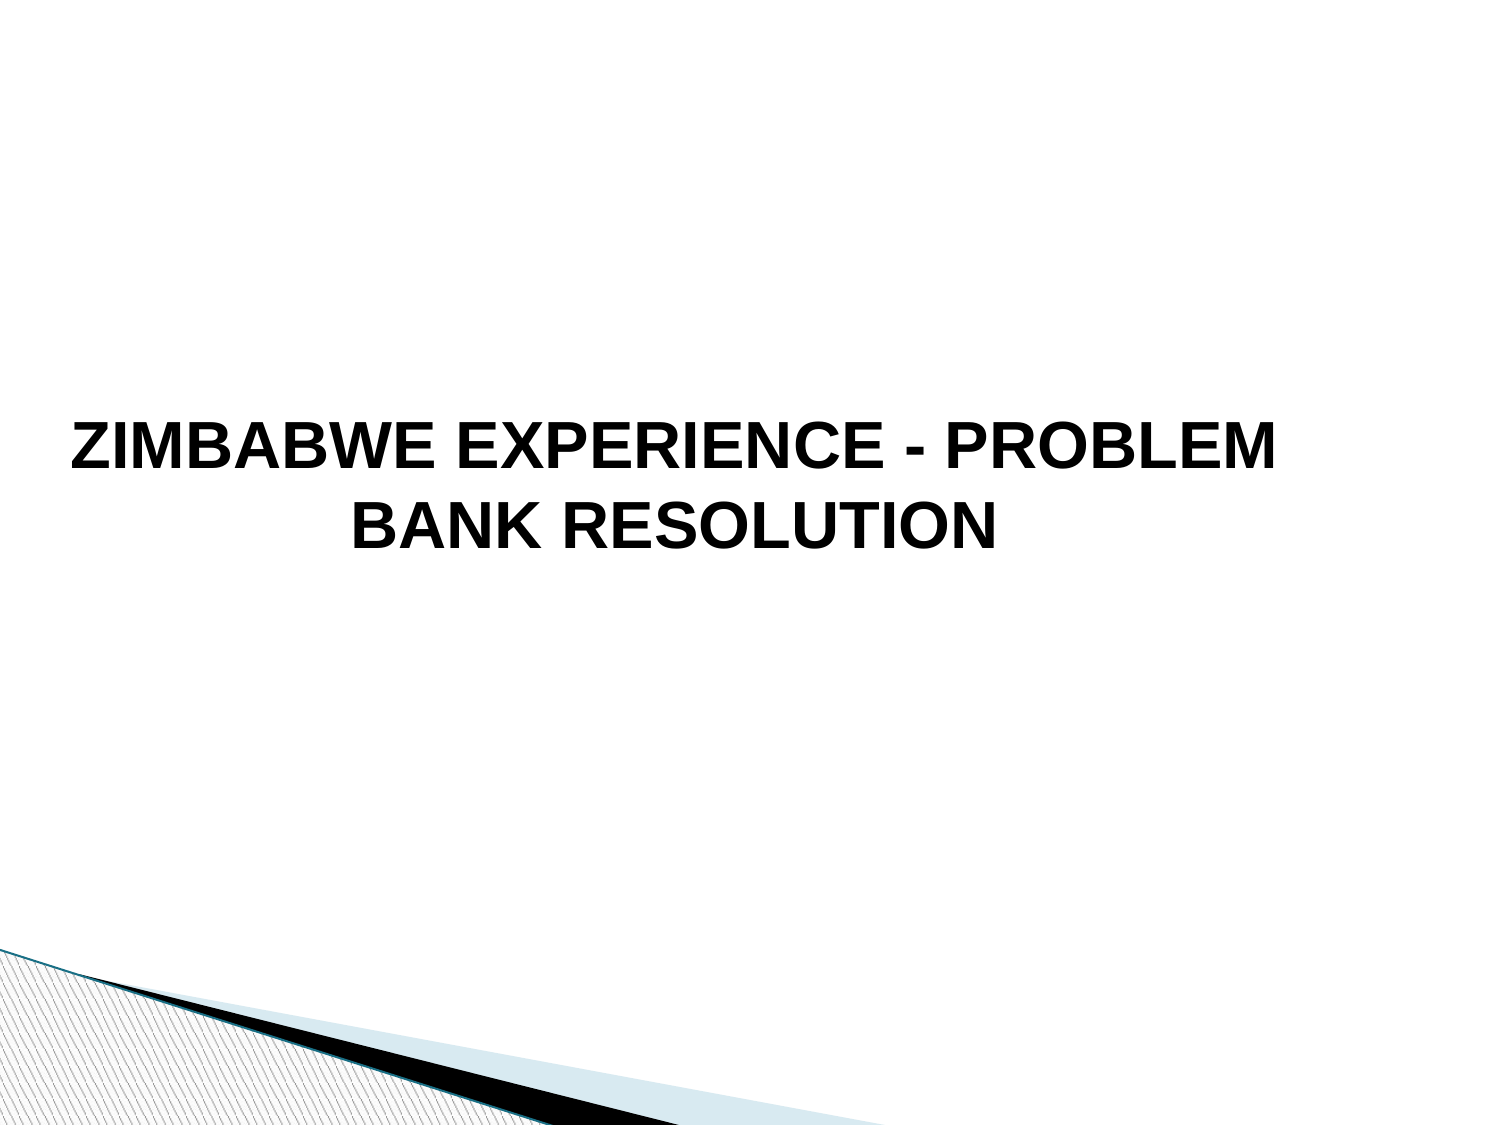

# ZIMBABWE EXPERIENCE - PROBLEM BANK RESOLUTION